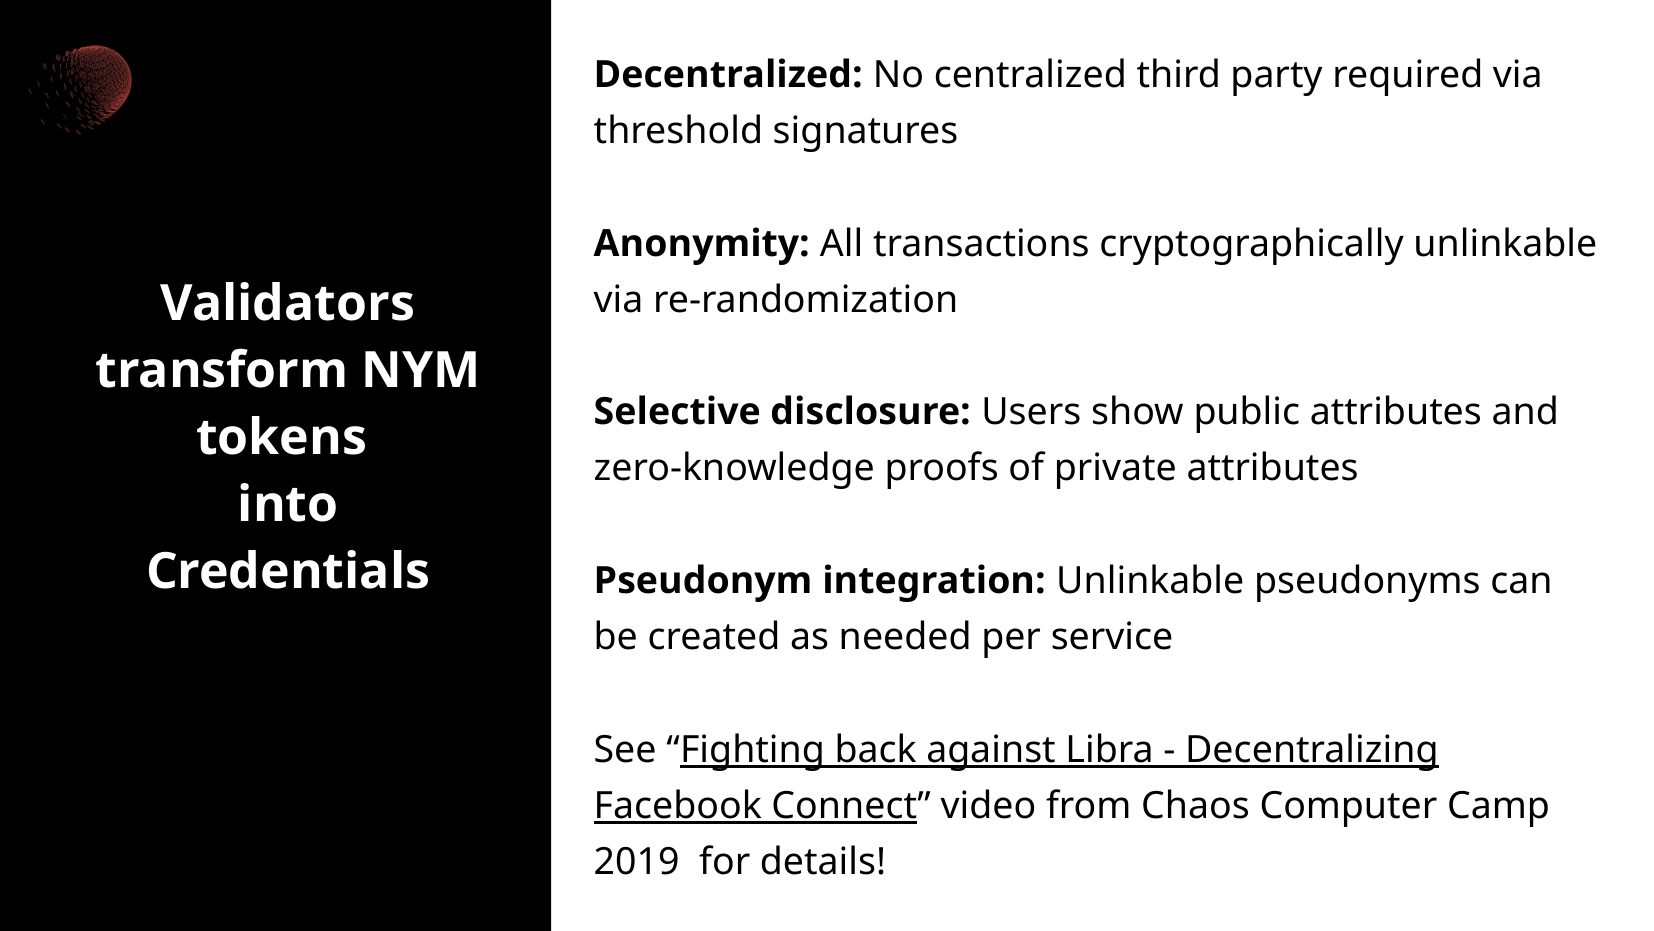

Decentralized: No centralized third party required via threshold signatures
Anonymity: All transactions cryptographically unlinkable via re-randomization
Selective disclosure: Users show public attributes and zero-knowledge proofs of private attributes
Pseudonym integration: Unlinkable pseudonyms can be created as needed per service
See “Fighting back against Libra - Decentralizing Facebook Connect” video from Chaos Computer Camp 2019 for details!
# Validators transform NYM tokens into Credentials